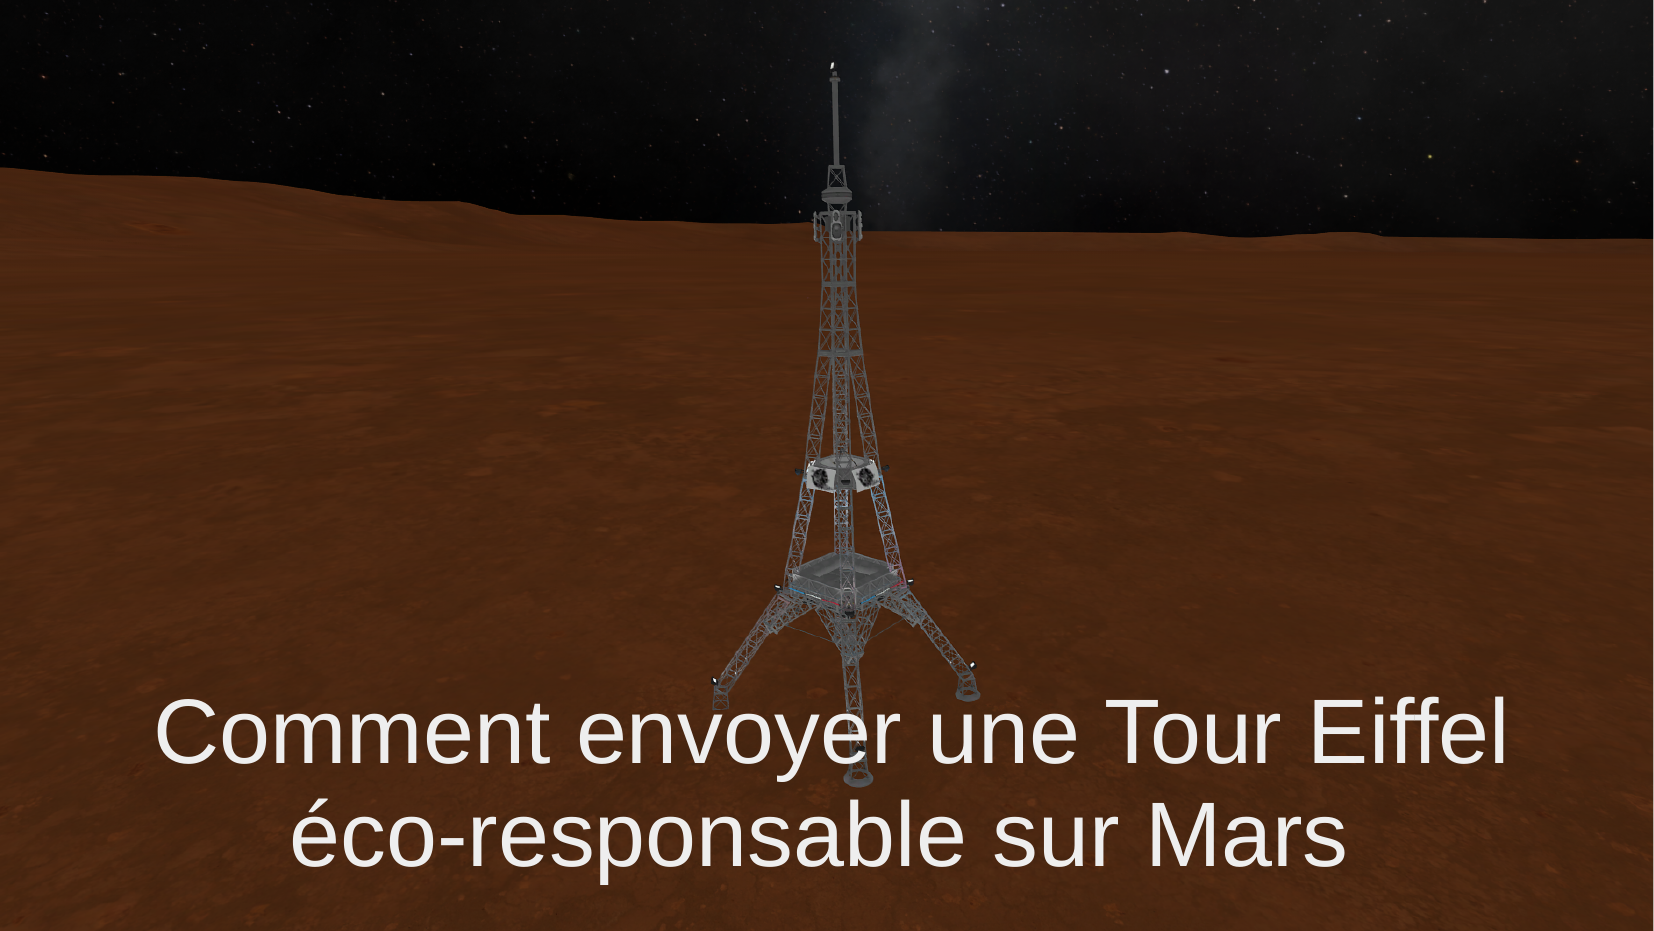

# Comment envoyer une Tour Eiffel éco-responsable sur Mars